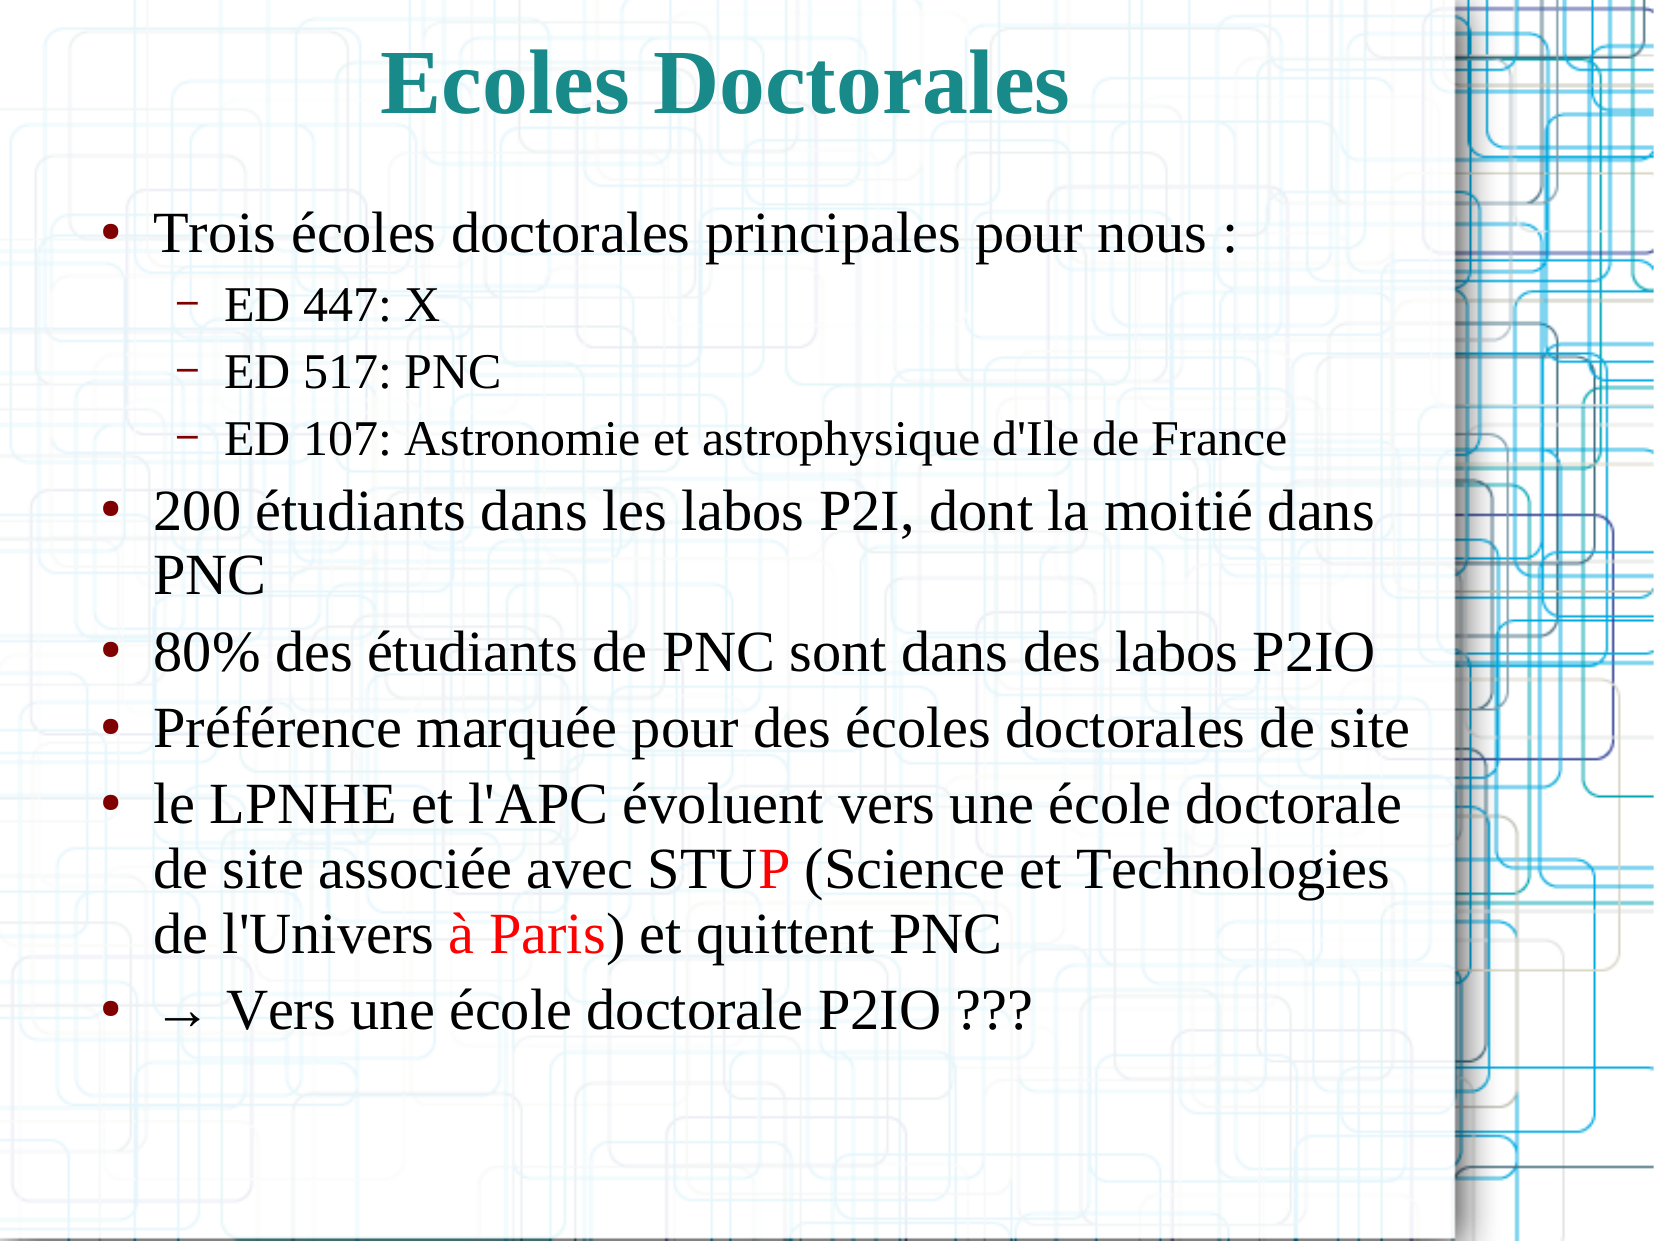

# Ecoles Doctorales
Trois écoles doctorales principales pour nous :
ED 447: X
ED 517: PNC
ED 107: Astronomie et astrophysique d'Ile de France
200 étudiants dans les labos P2I, dont la moitié dans PNC
80% des étudiants de PNC sont dans des labos P2IO
Préférence marquée pour des écoles doctorales de site
le LPNHE et l'APC évoluent vers une école doctorale de site associée avec STUP (Science et Technologies de l'Univers à Paris) et quittent PNC
→ Vers une école doctorale P2IO ???